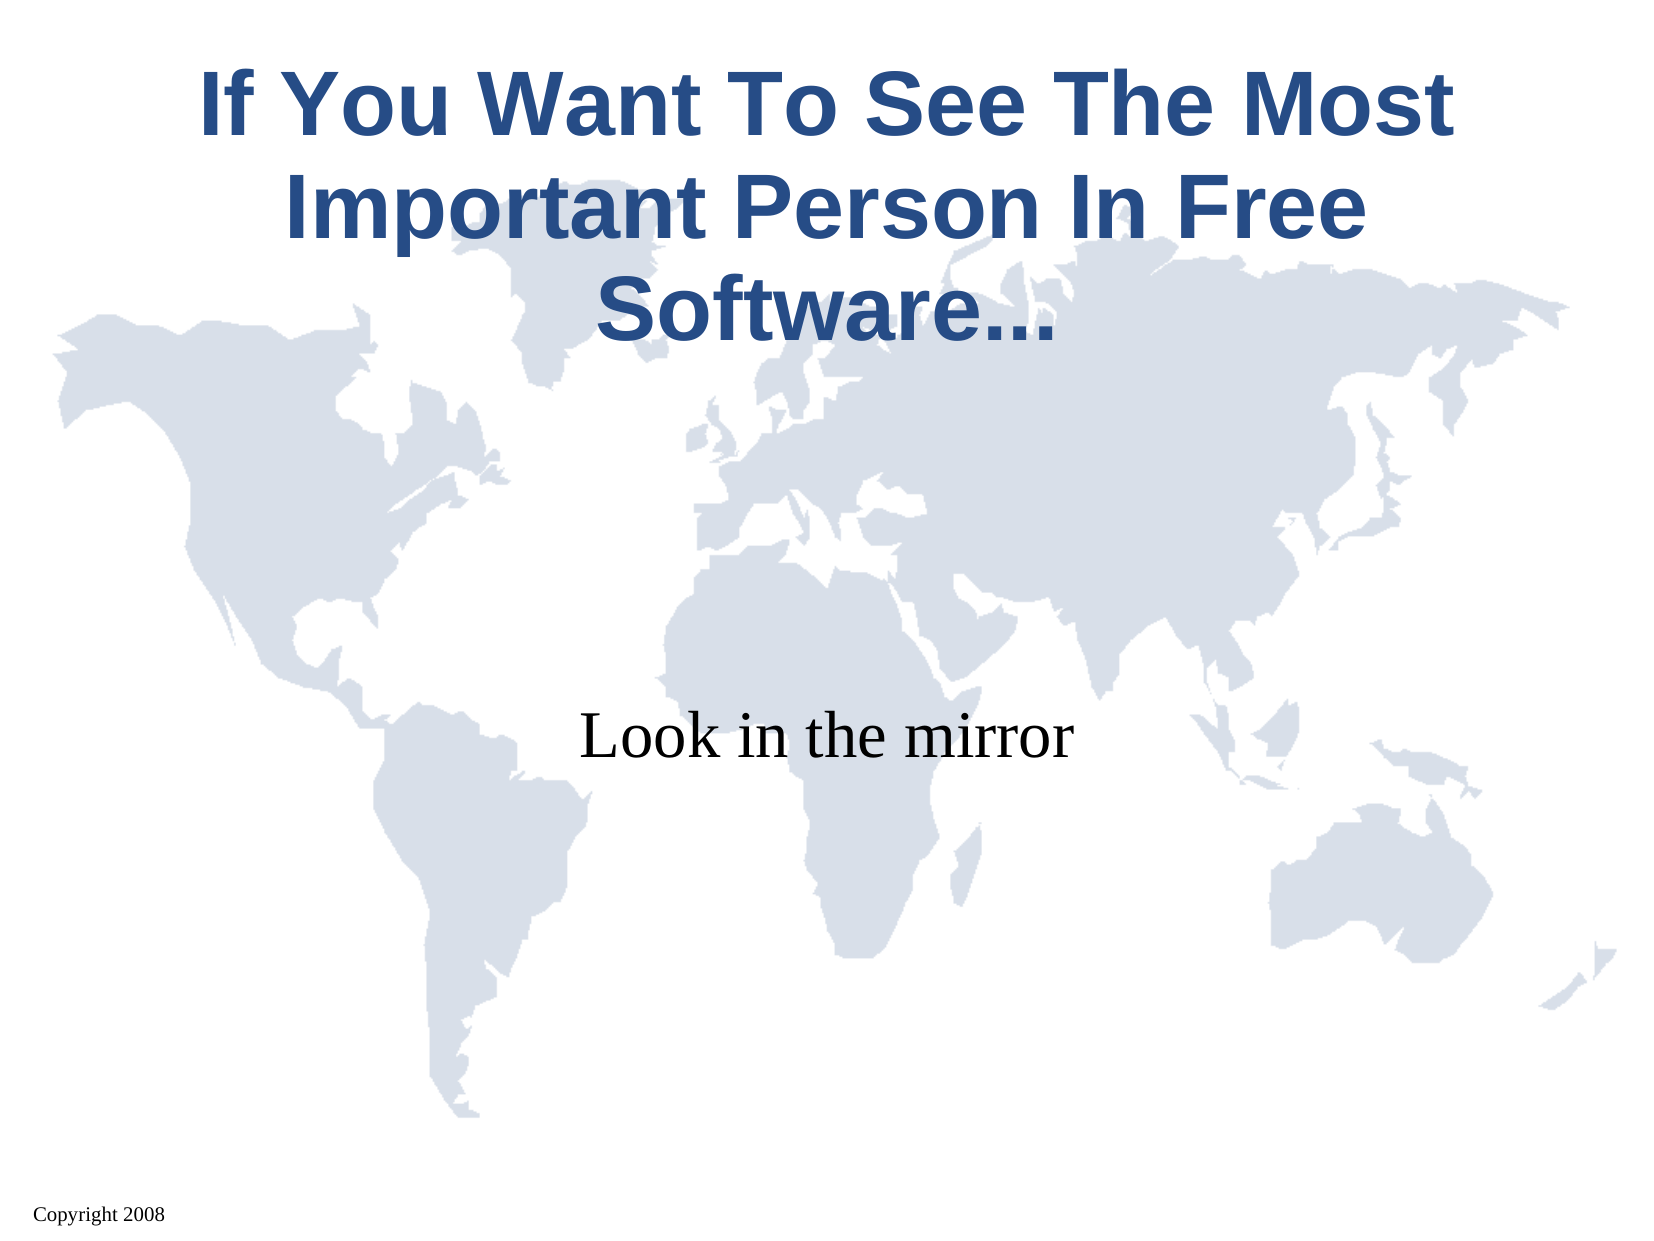

# If You Want To See The Most Important Person In Free Software...
Look in the mirror